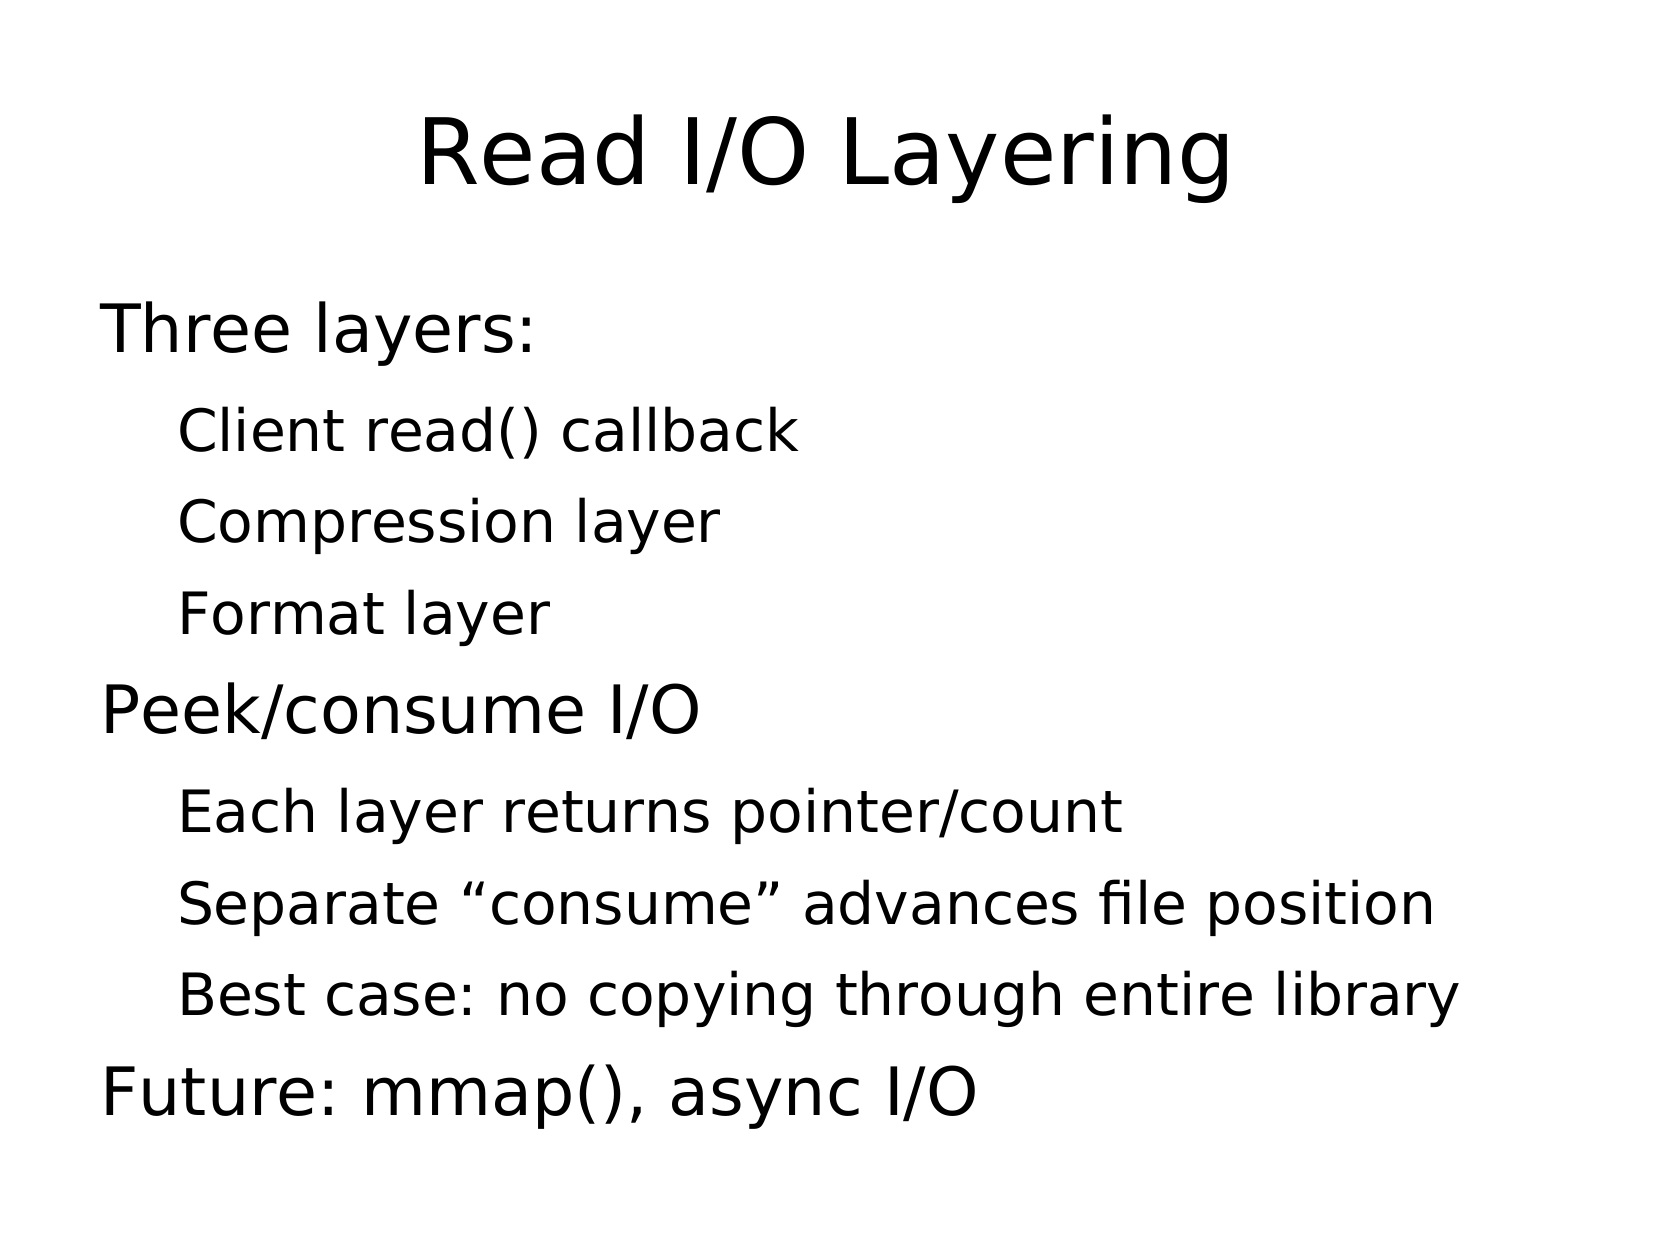

# Read I/O Layering
Three layers:
Client read() callback
Compression layer
Format layer
Peek/consume I/O
Each layer returns pointer/count
Separate “consume” advances file position
Best case: no copying through entire library
Future: mmap(), async I/O